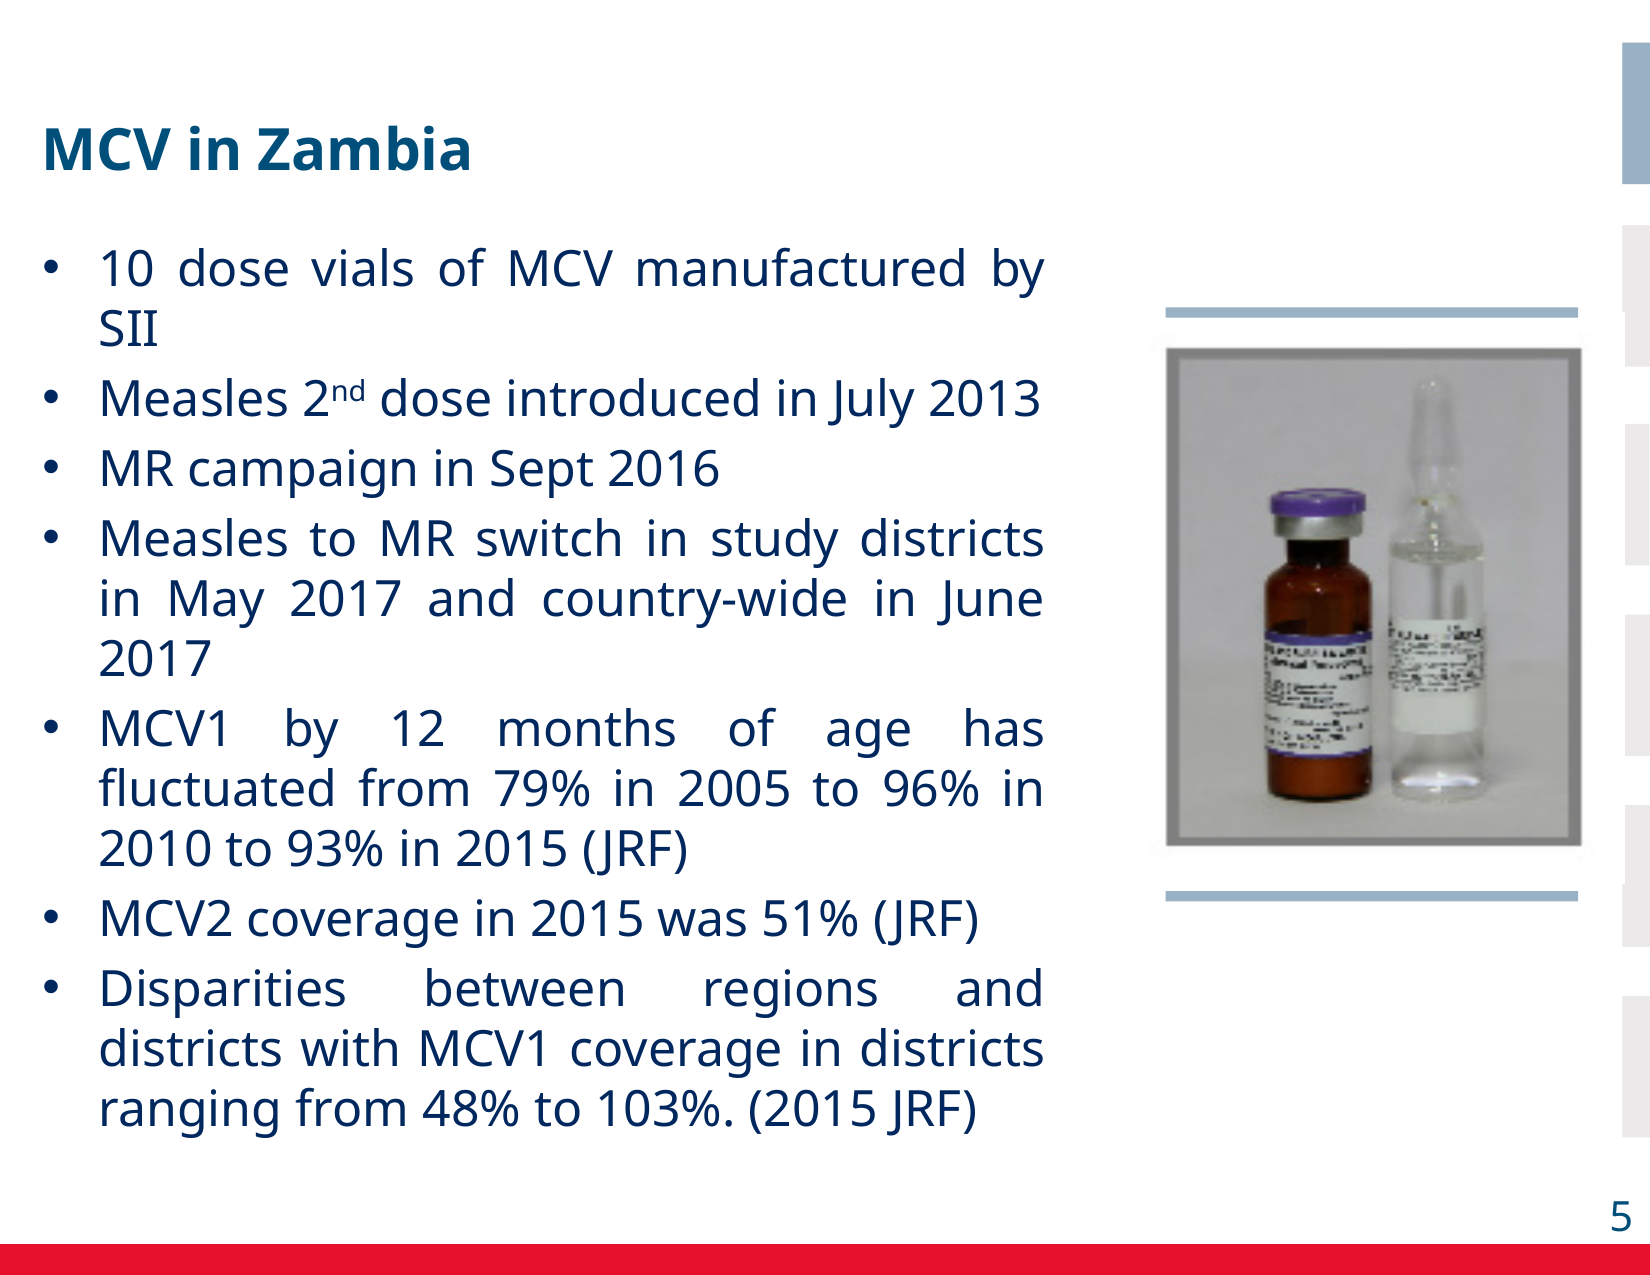

# MCV in Zambia
10 dose vials of MCV manufactured by SII
Measles 2nd dose introduced in July 2013
MR campaign in Sept 2016
Measles to MR switch in study districts in May 2017 and country-wide in June 2017
MCV1 by 12 months of age has fluctuated from 79% in 2005 to 96% in 2010 to 93% in 2015 (JRF)
MCV2 coverage in 2015 was 51% (JRF)
Disparities between regions and districts with MCV1 coverage in districts ranging from 48% to 103%. (2015 JRF)